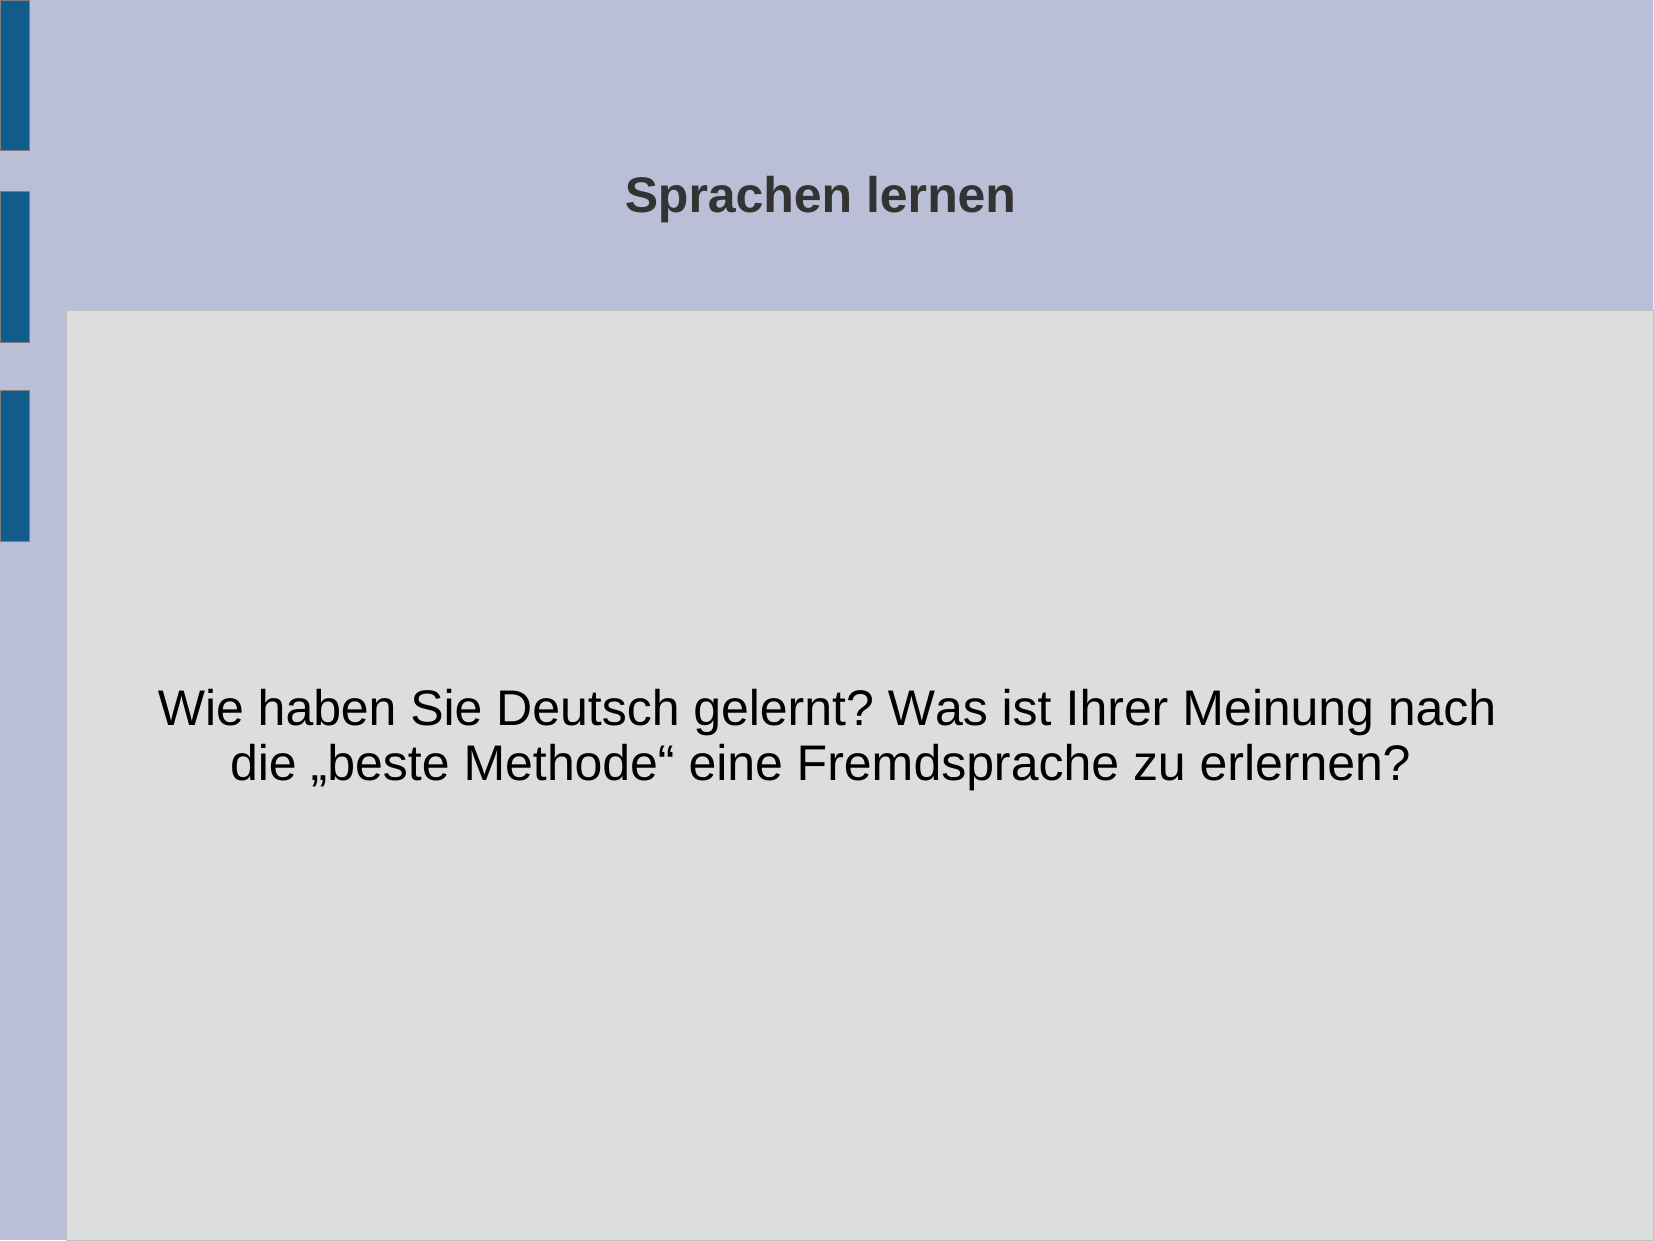

# Sprachen lernen
Wie haben Sie Deutsch gelernt? Was ist Ihrer Meinung nach die „beste Methode“ eine Fremdsprache zu erlernen?